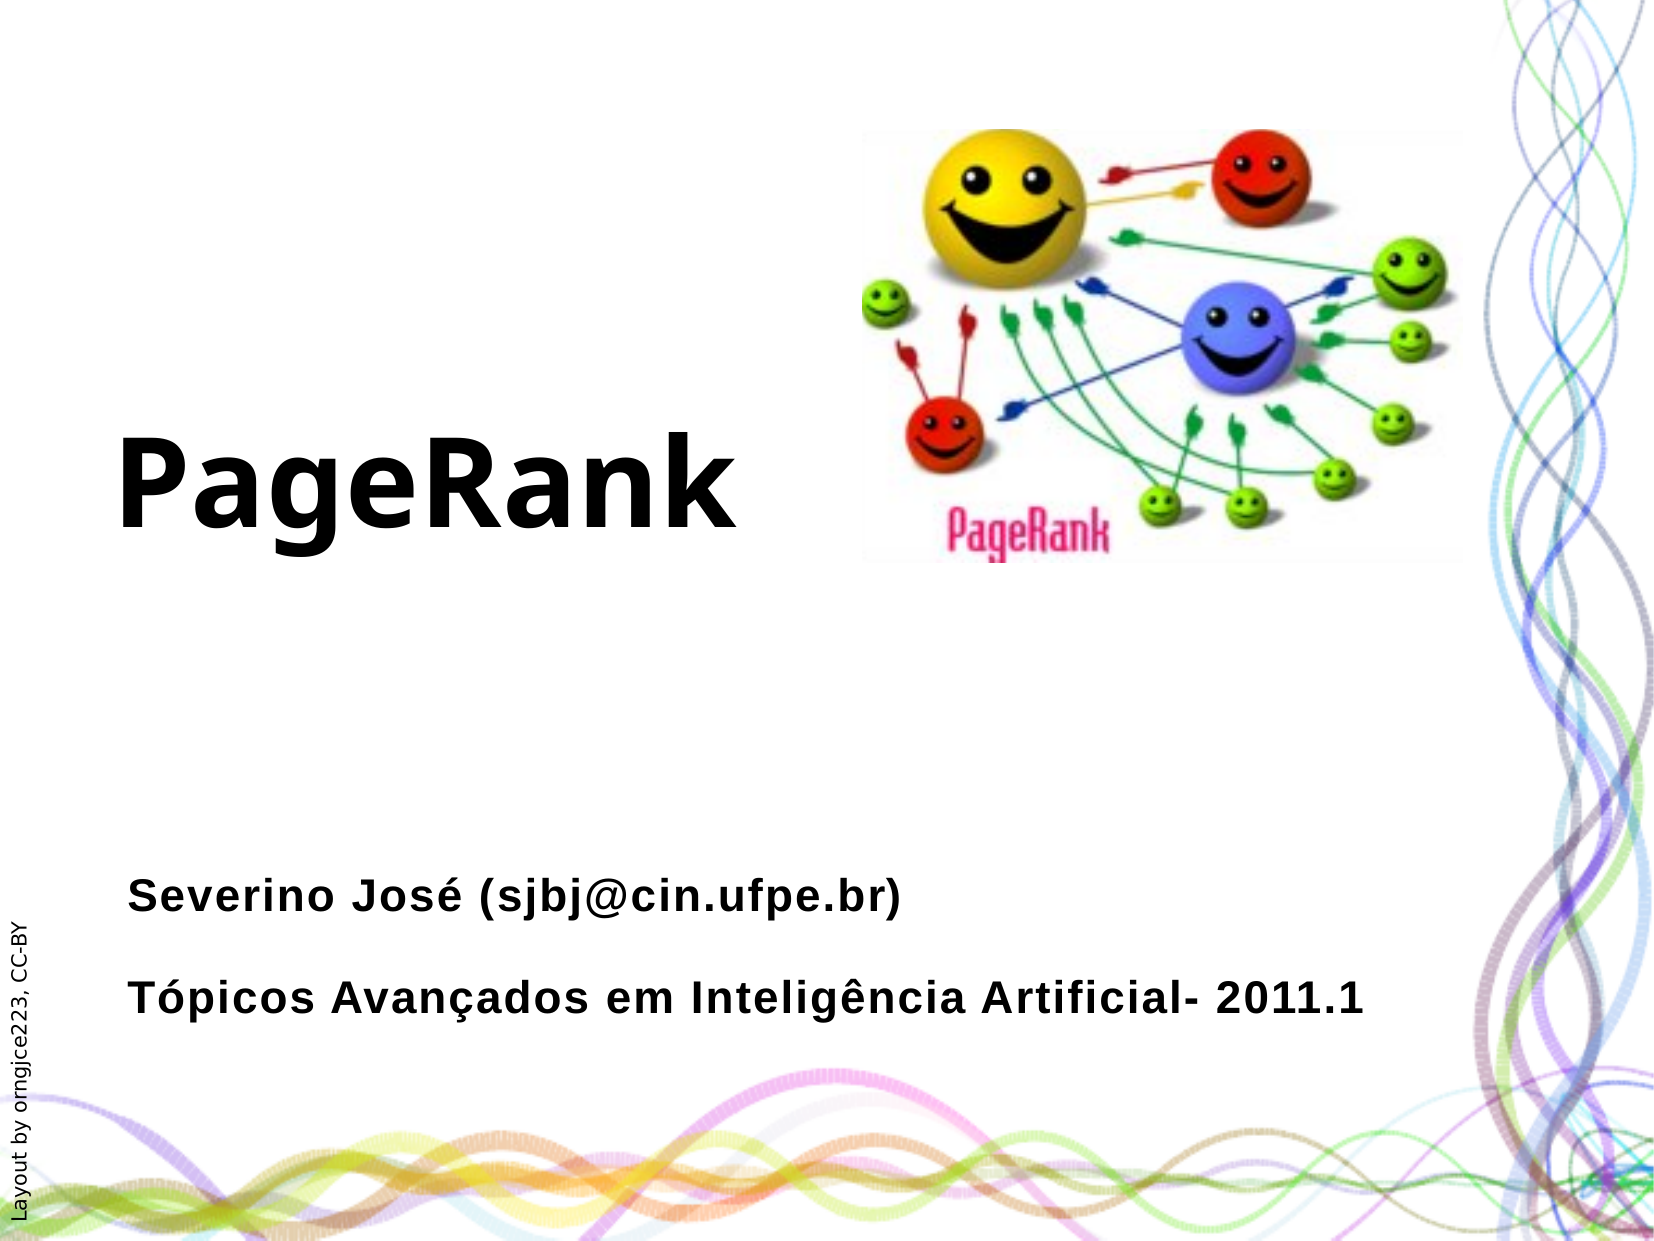

# PageRank
Severino José (sjbj@cin.ufpe.br)
Tópicos Avançados em Inteligência Artificial- 2011.1